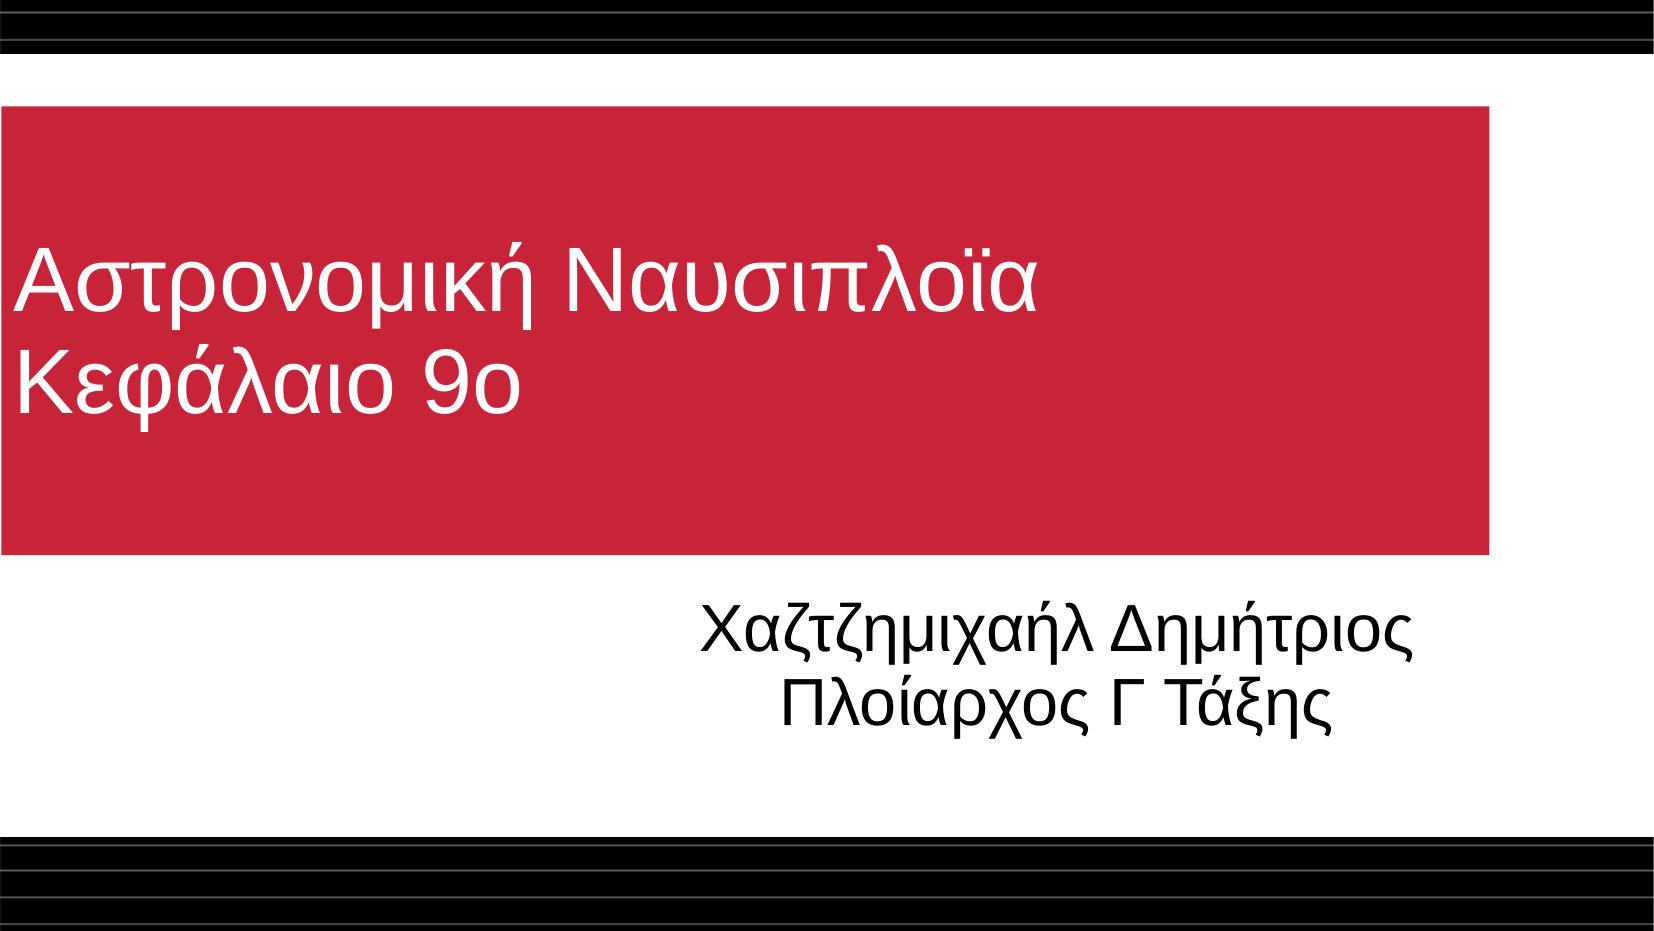

# Αστρονομική Ναυσιπλοϊα Κεφάλαιο 9ο
Χαζτζημιχαήλ Δημήτριος
Πλοίαρχος Γ Τάξης